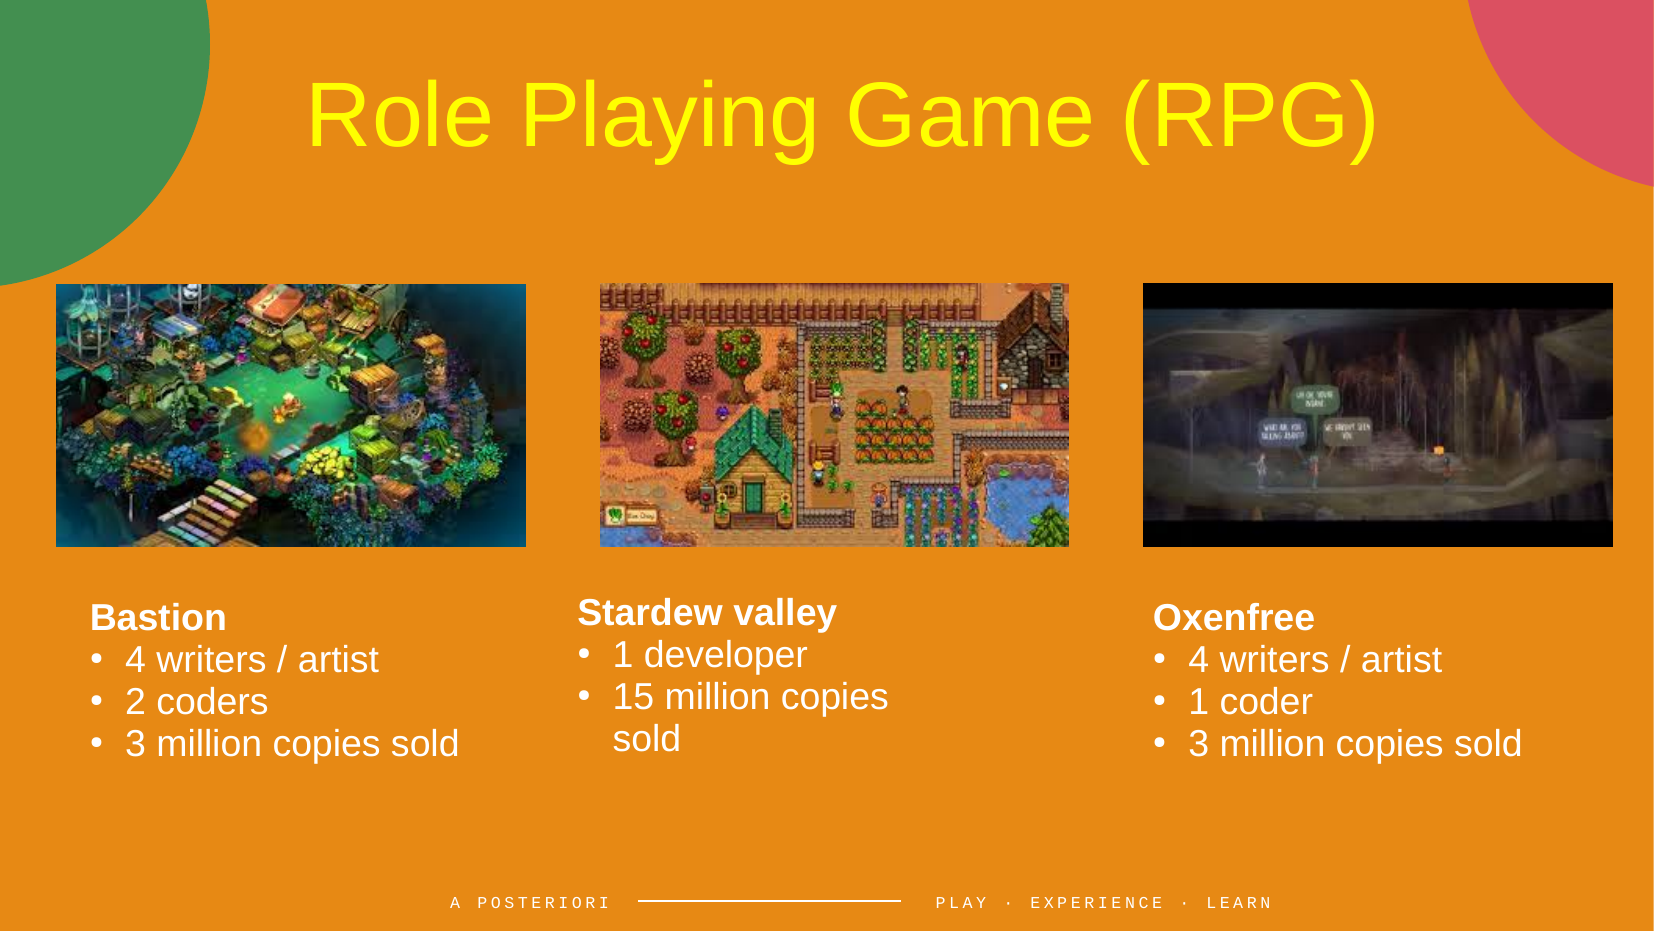

# Role Playing Game (RPG)
Stardew valley
1 developer
15 million copies sold
Bastion
4 writers / artist
2 coders
3 million copies sold
Oxenfree
4 writers / artist
1 coder
3 million copies sold